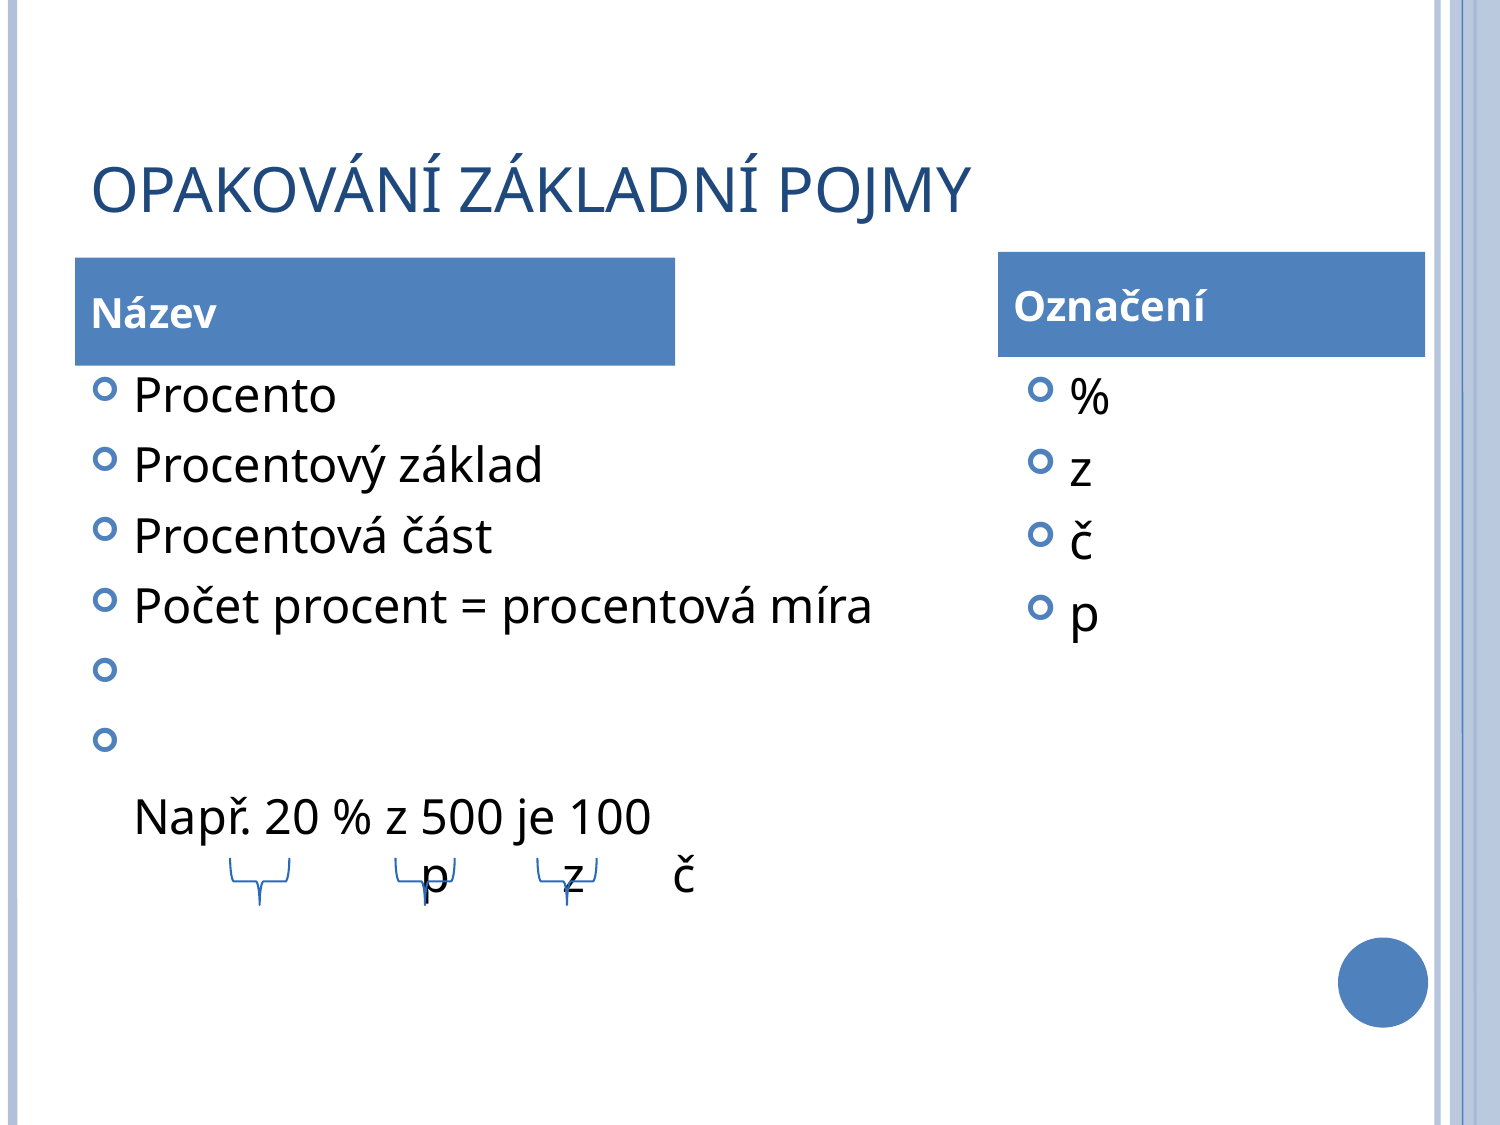

# OPAKOVÁNÍ základní pojmy
Označení
Název
Procento
Procentový základ
Procentová část
Počet procent = procentová míra
Např. 20 % z 500 je 100
	 	 					 p z č
%
z
č
p